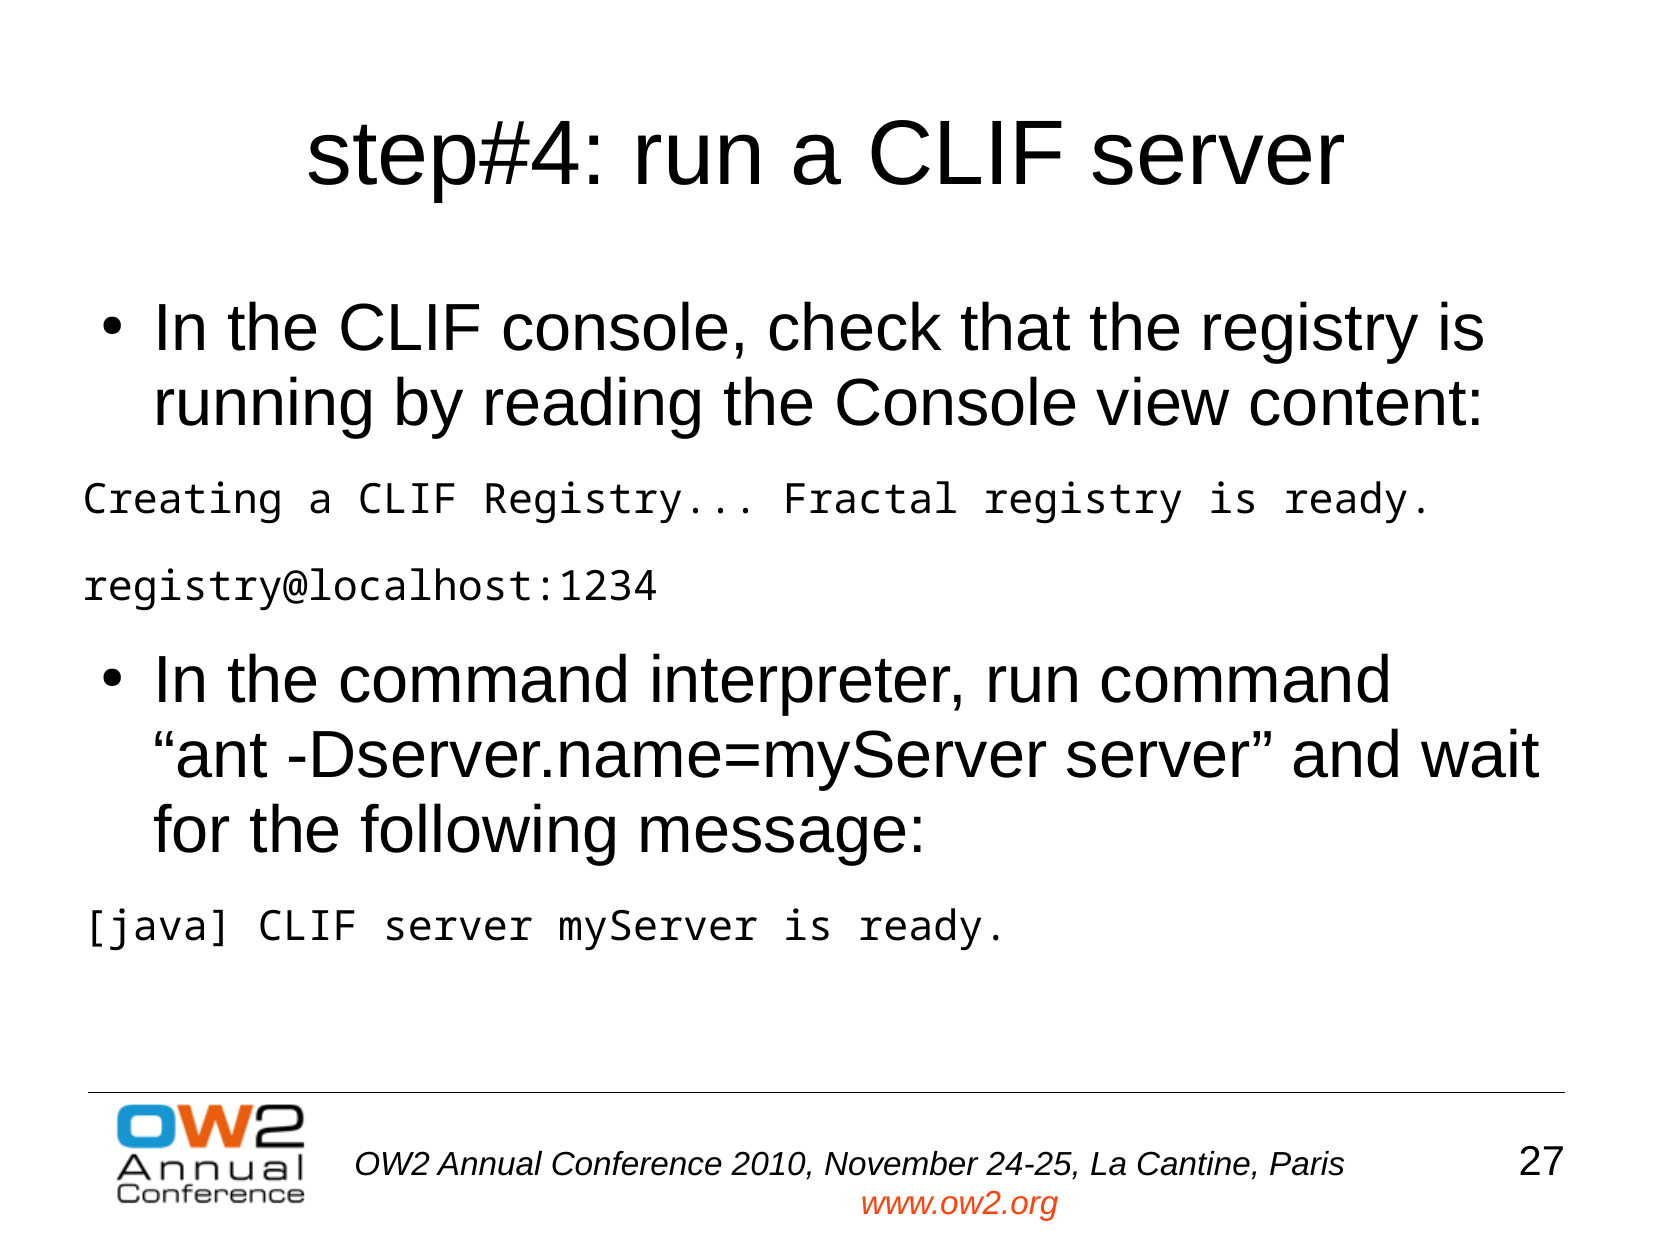

# step#4: run a CLIF server
In the CLIF console, check that the registry is running by reading the Console view content:
Creating a CLIF Registry... Fractal registry is ready.
registry@localhost:1234
In the command interpreter, run command
“ant -Dserver.name=myServer server” and wait for the following message:
[java] CLIF server myServer is ready.